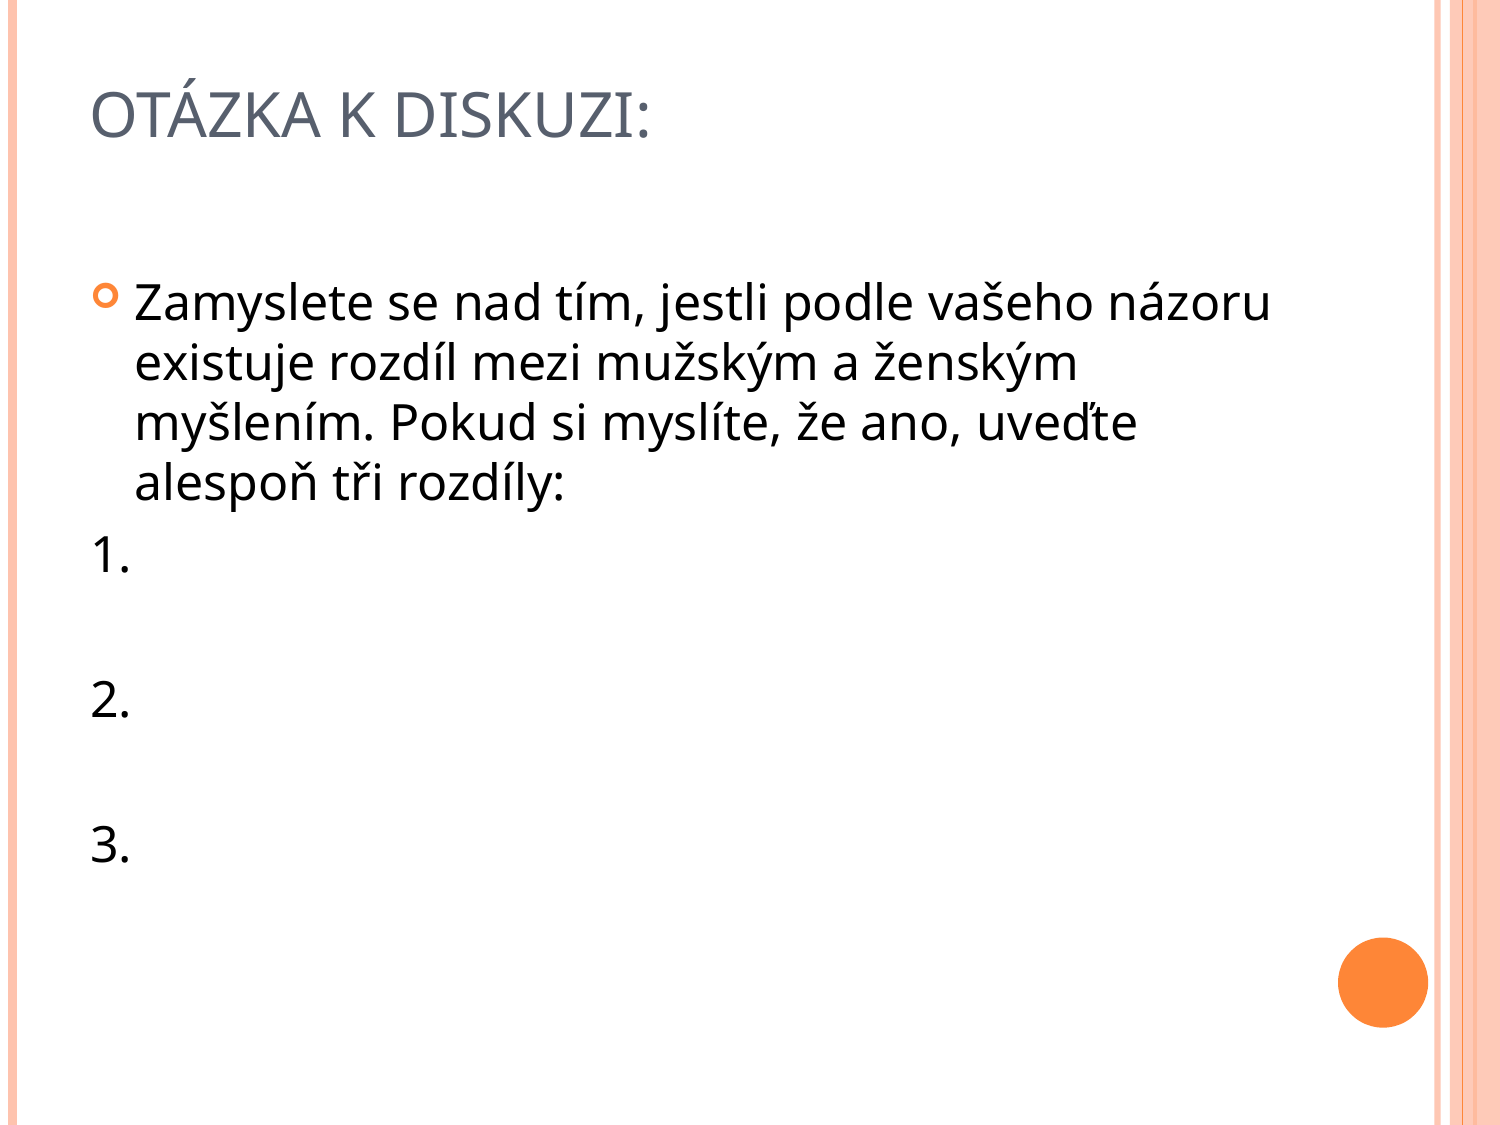

# OTÁZKA K DISKUZI:
Zamyslete se nad tím, jestli podle vašeho názoru existuje rozdíl mezi mužským a ženským myšlením. Pokud si myslíte, že ano, uveďte alespoň tři rozdíly:
1.
2.
3.